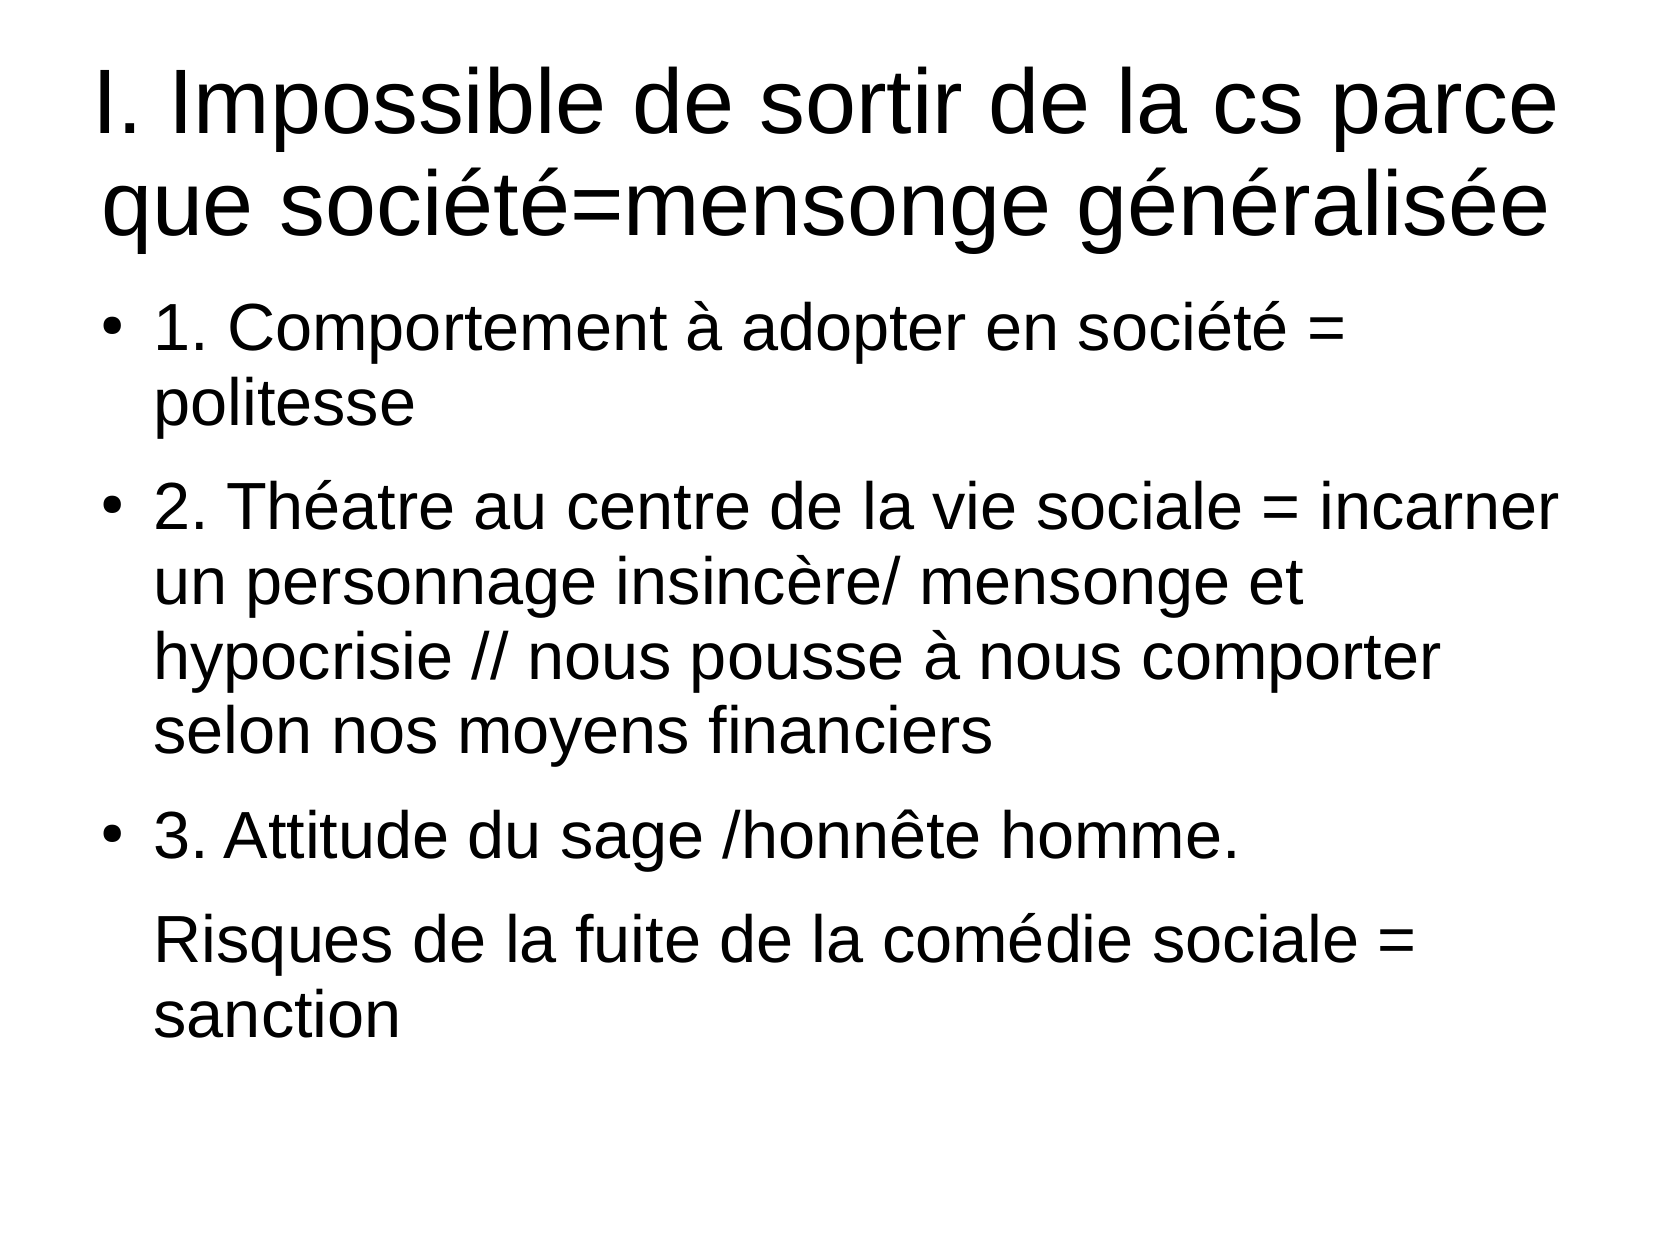

# I. Impossible de sortir de la cs parce que société=mensonge généralisée
1. Comportement à adopter en société = politesse
2. Théatre au centre de la vie sociale = incarner un personnage insincère/ mensonge et hypocrisie // nous pousse à nous comporter selon nos moyens financiers
3. Attitude du sage /honnête homme.
Risques de la fuite de la comédie sociale = sanction